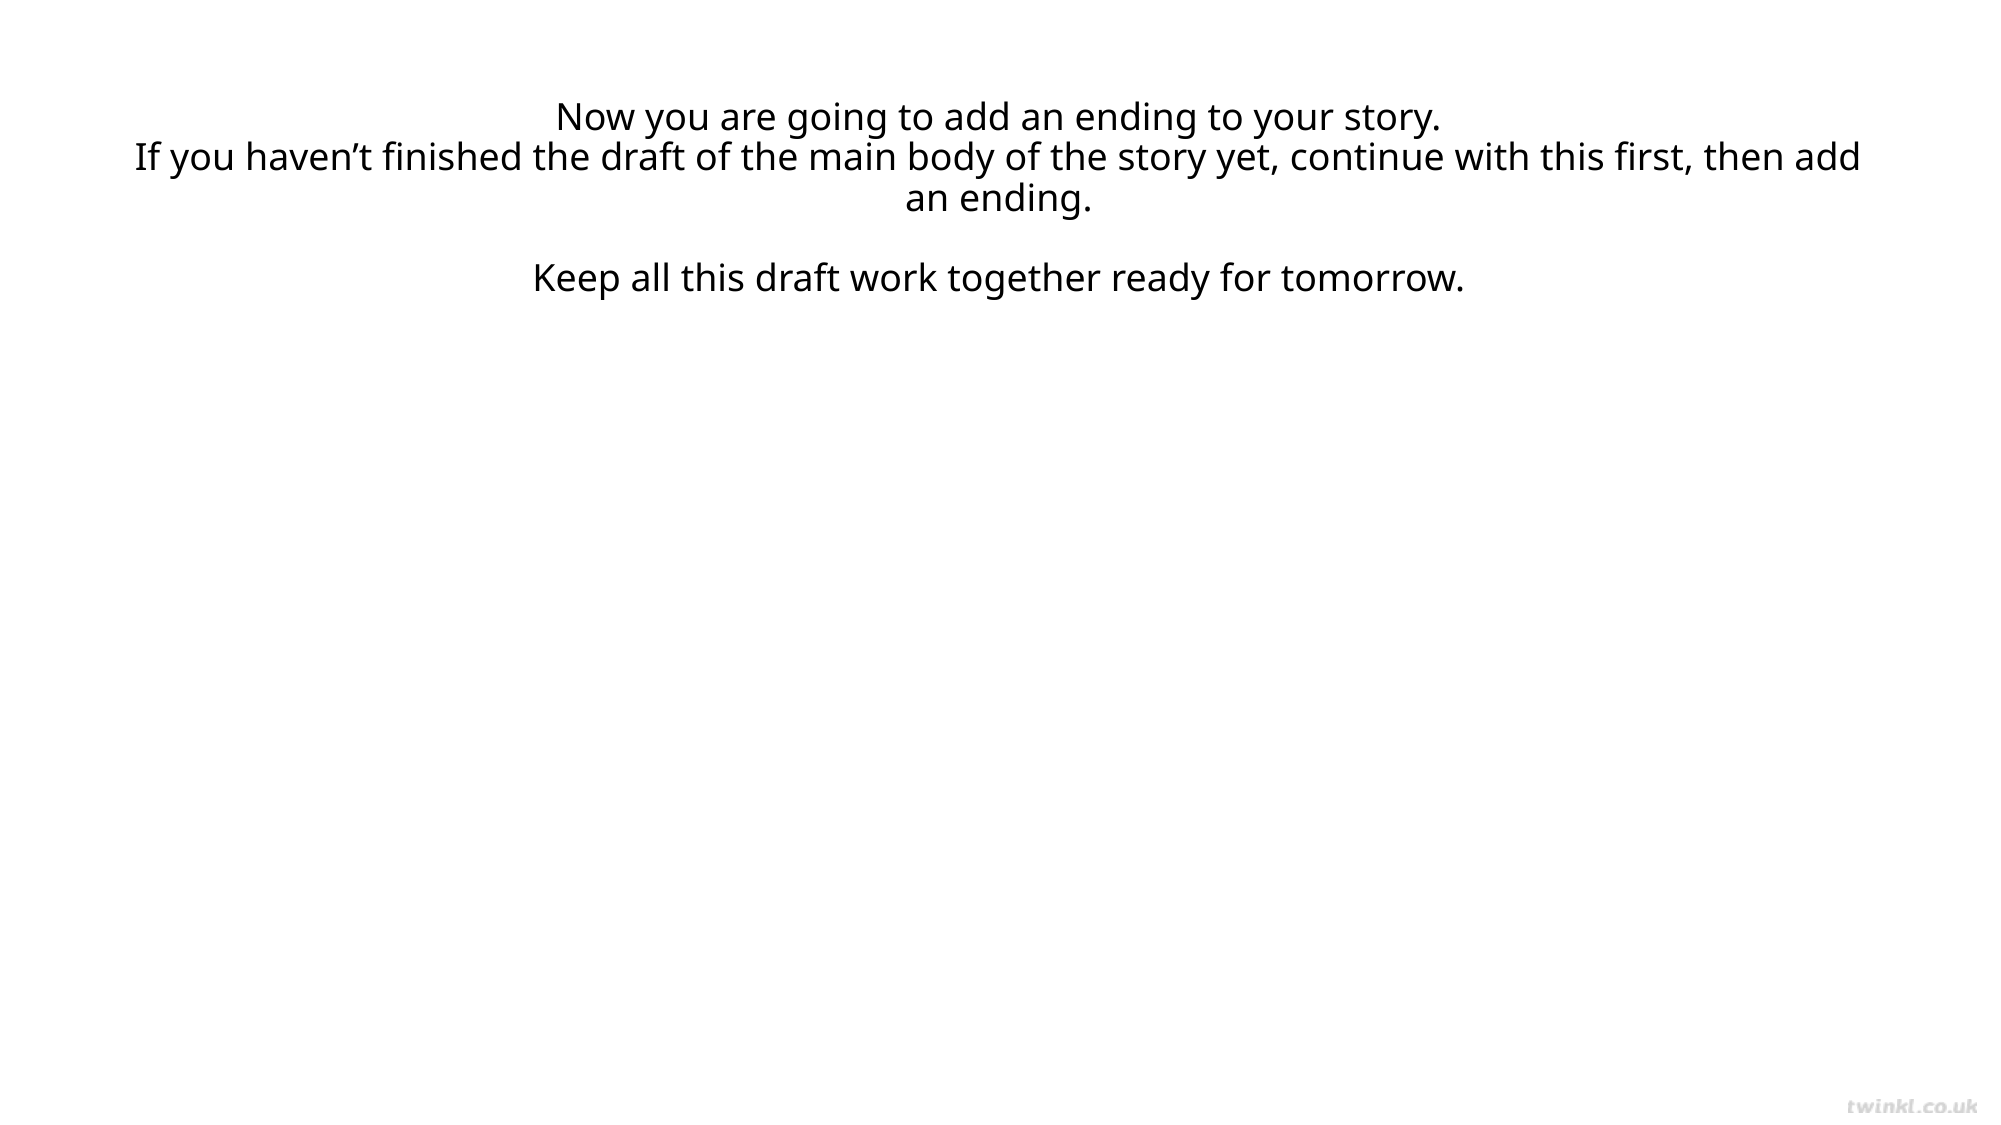

# Now you are going to add an ending to your story. If you haven’t finished the draft of the main body of the story yet, continue with this first, then add an ending. Keep all this draft work together ready for tomorrow.